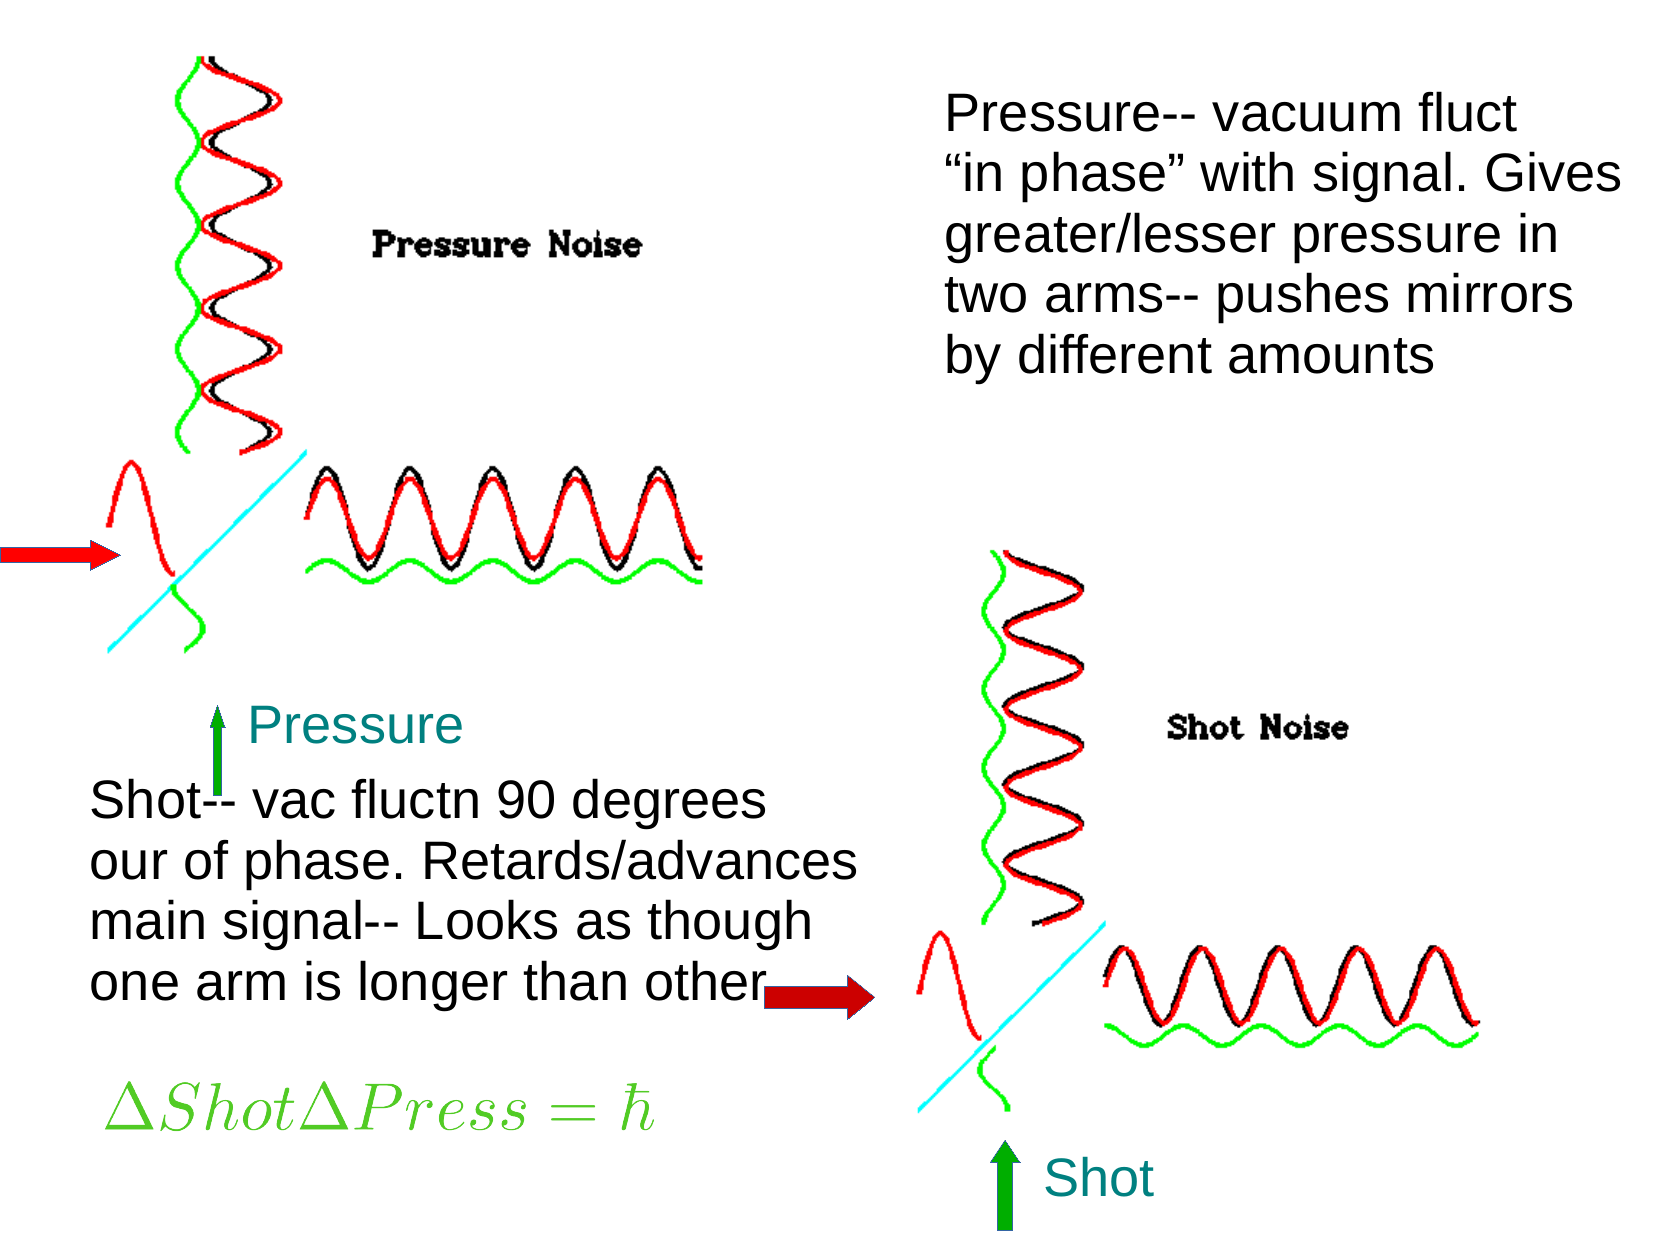

Pressure-- vacuum fluct
“in phase” with signal. Gives
greater/lesser pressure in
two arms-- pushes mirrors
by different amounts
Pressure
Shot-- vac fluctn 90 degrees
our of phase. Retards/advances
main signal-- Looks as though
one arm is longer than other.
Shot